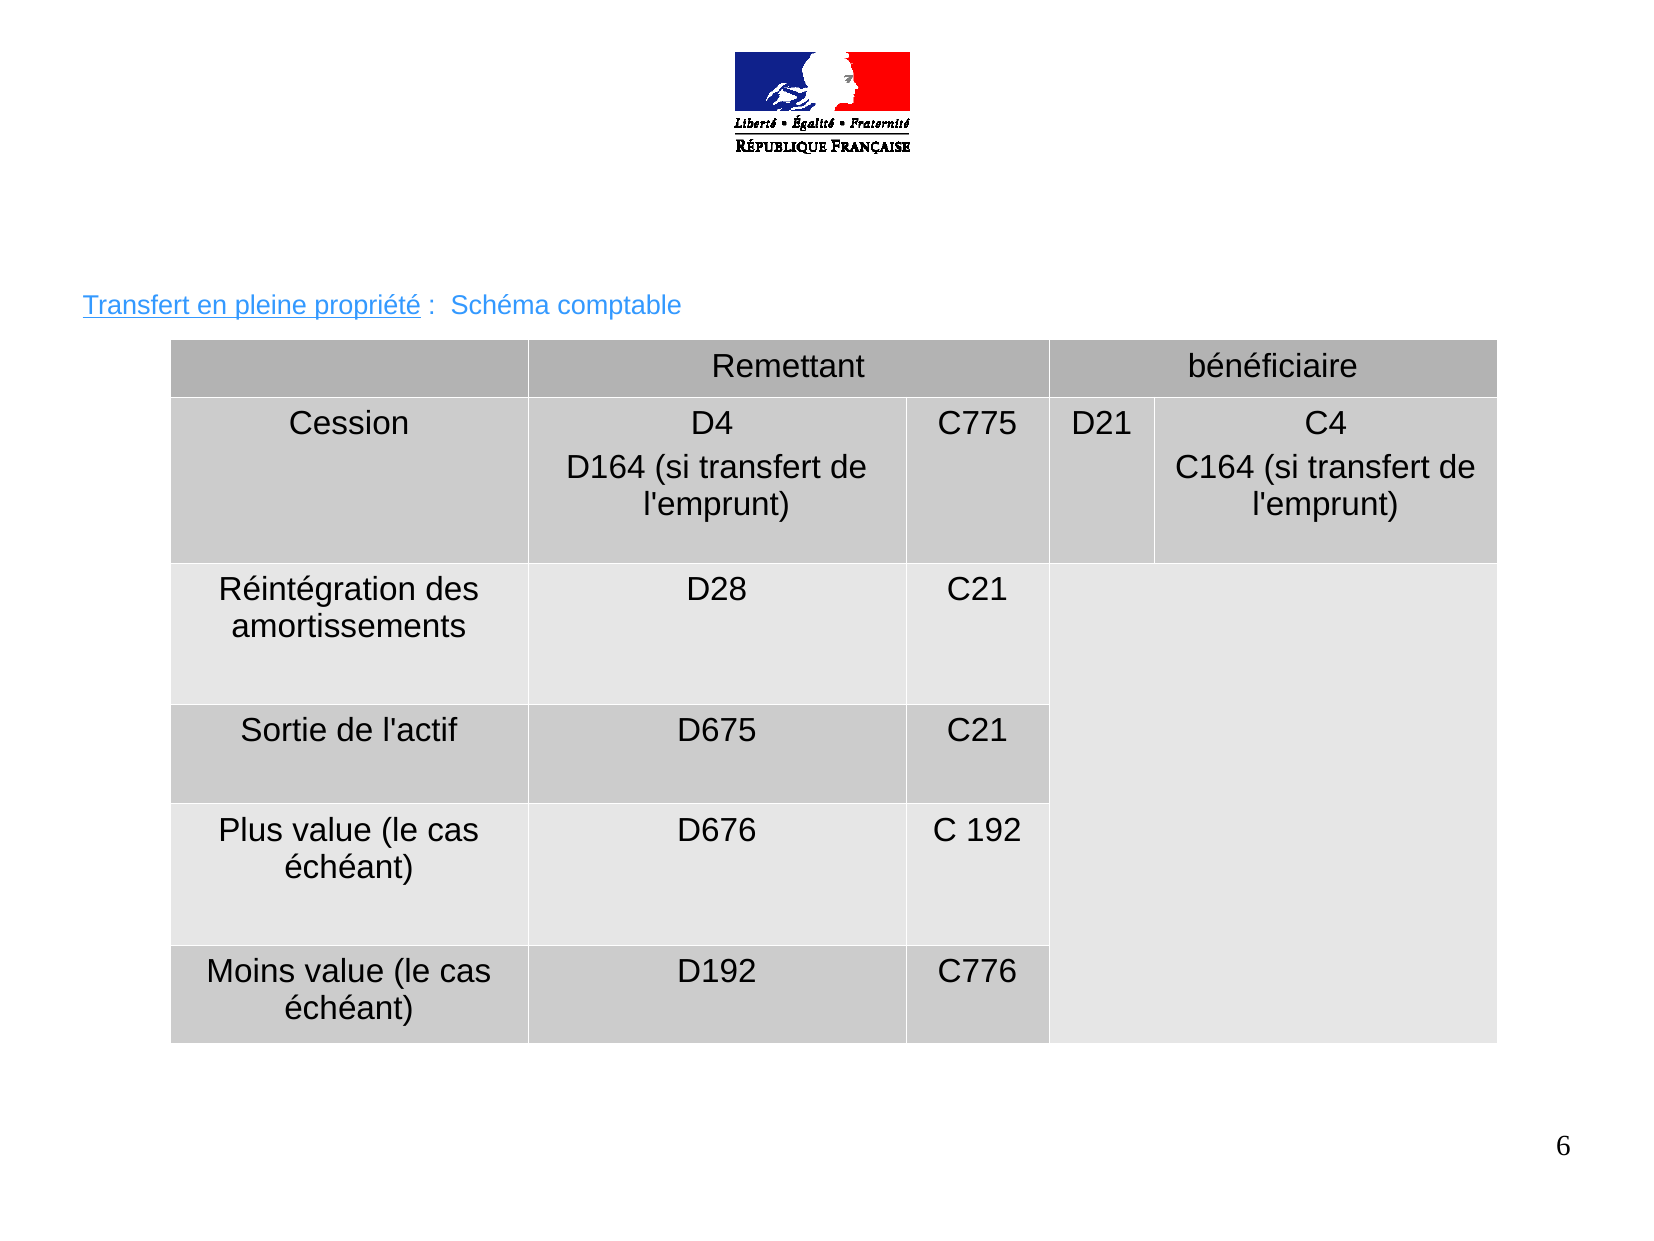

#
Transfert en pleine propriété : Schéma comptable
| | Remettant | | bénéficiaire | |
| --- | --- | --- | --- | --- |
| Cession | D4 D164 (si transfert de l'emprunt) | C775 | D21 | C4 C164 (si transfert de l'emprunt) |
| Réintégration des amortissements | D28 | C21 | | |
| Sortie de l'actif | D675 | C21 | | |
| Plus value (le cas échéant) | D676 | C 192 | | |
| Moins value (le cas échéant) | D192 | C776 | | |
6